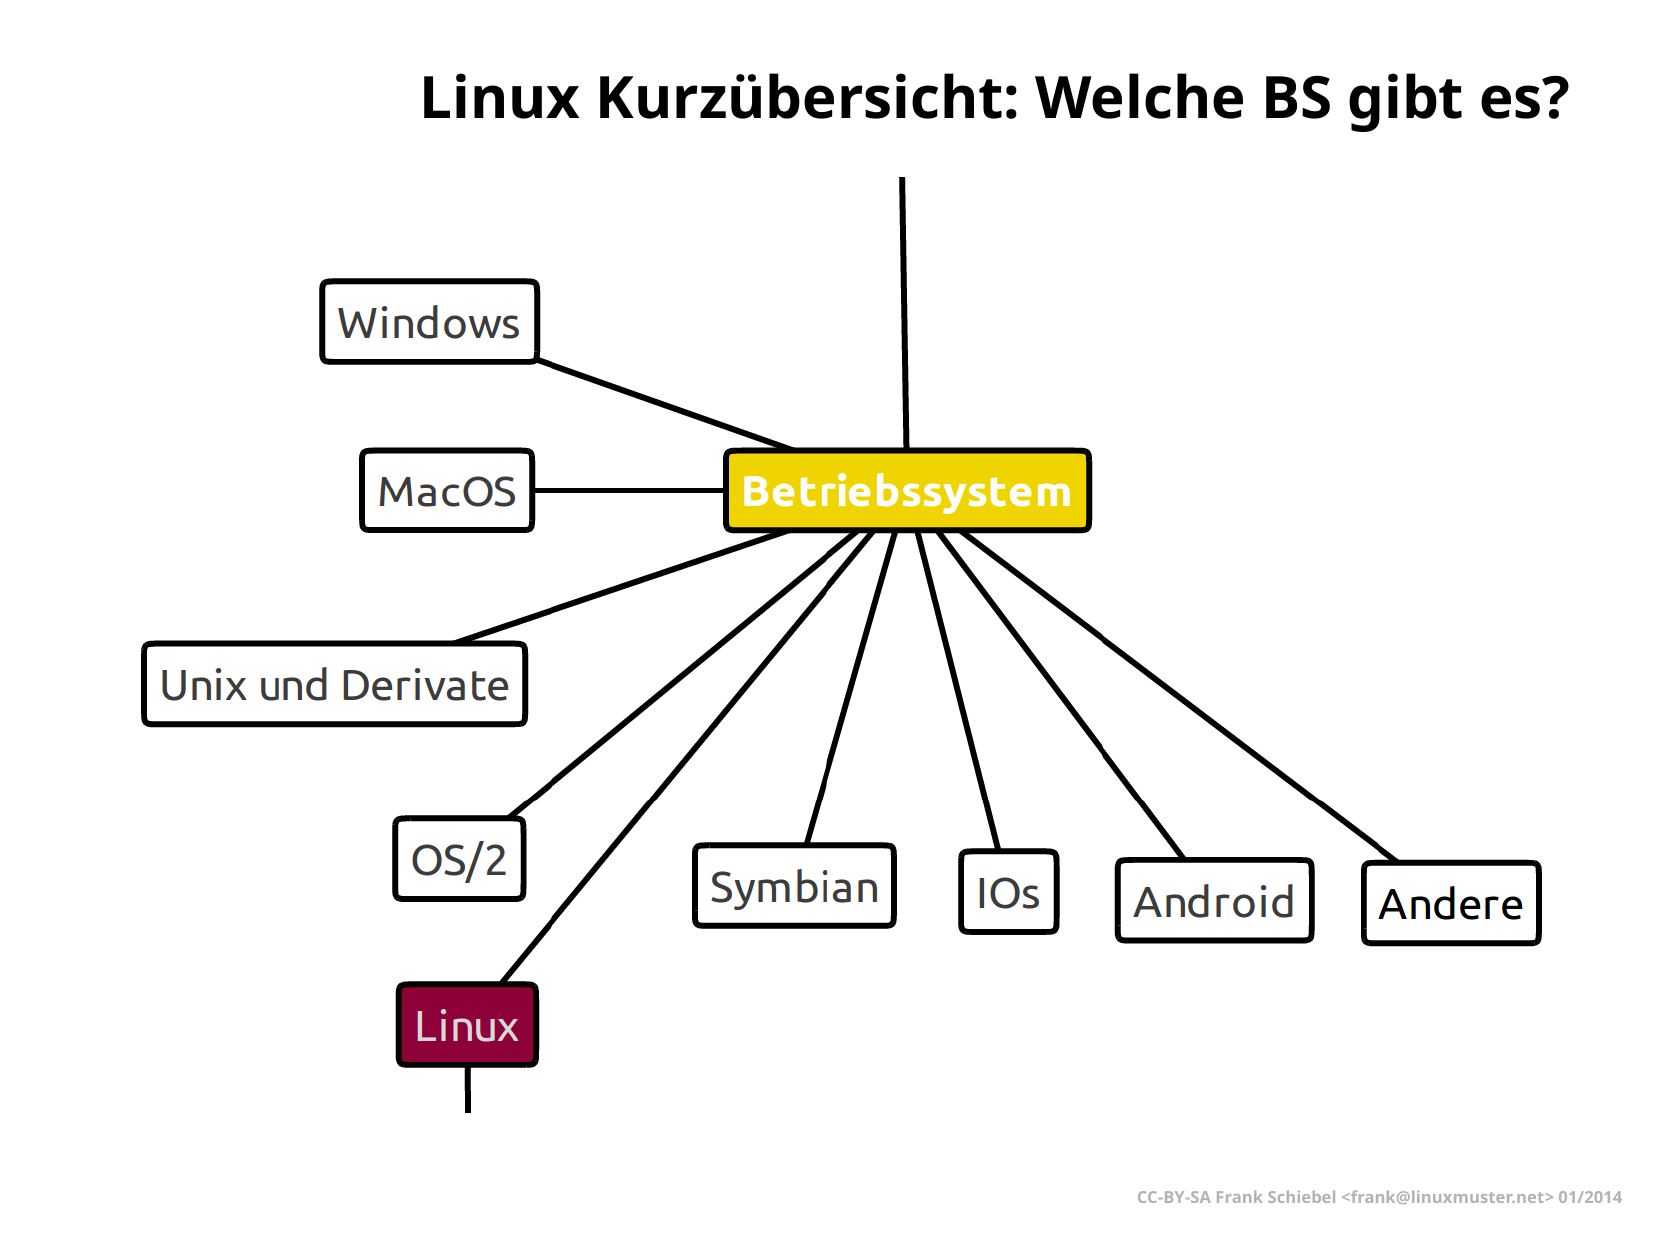

# Linux Kurzübersicht: Welche BS gibt es?
CC-BY-SA Frank Schiebel <frank@linuxmuster.net> 01/2014